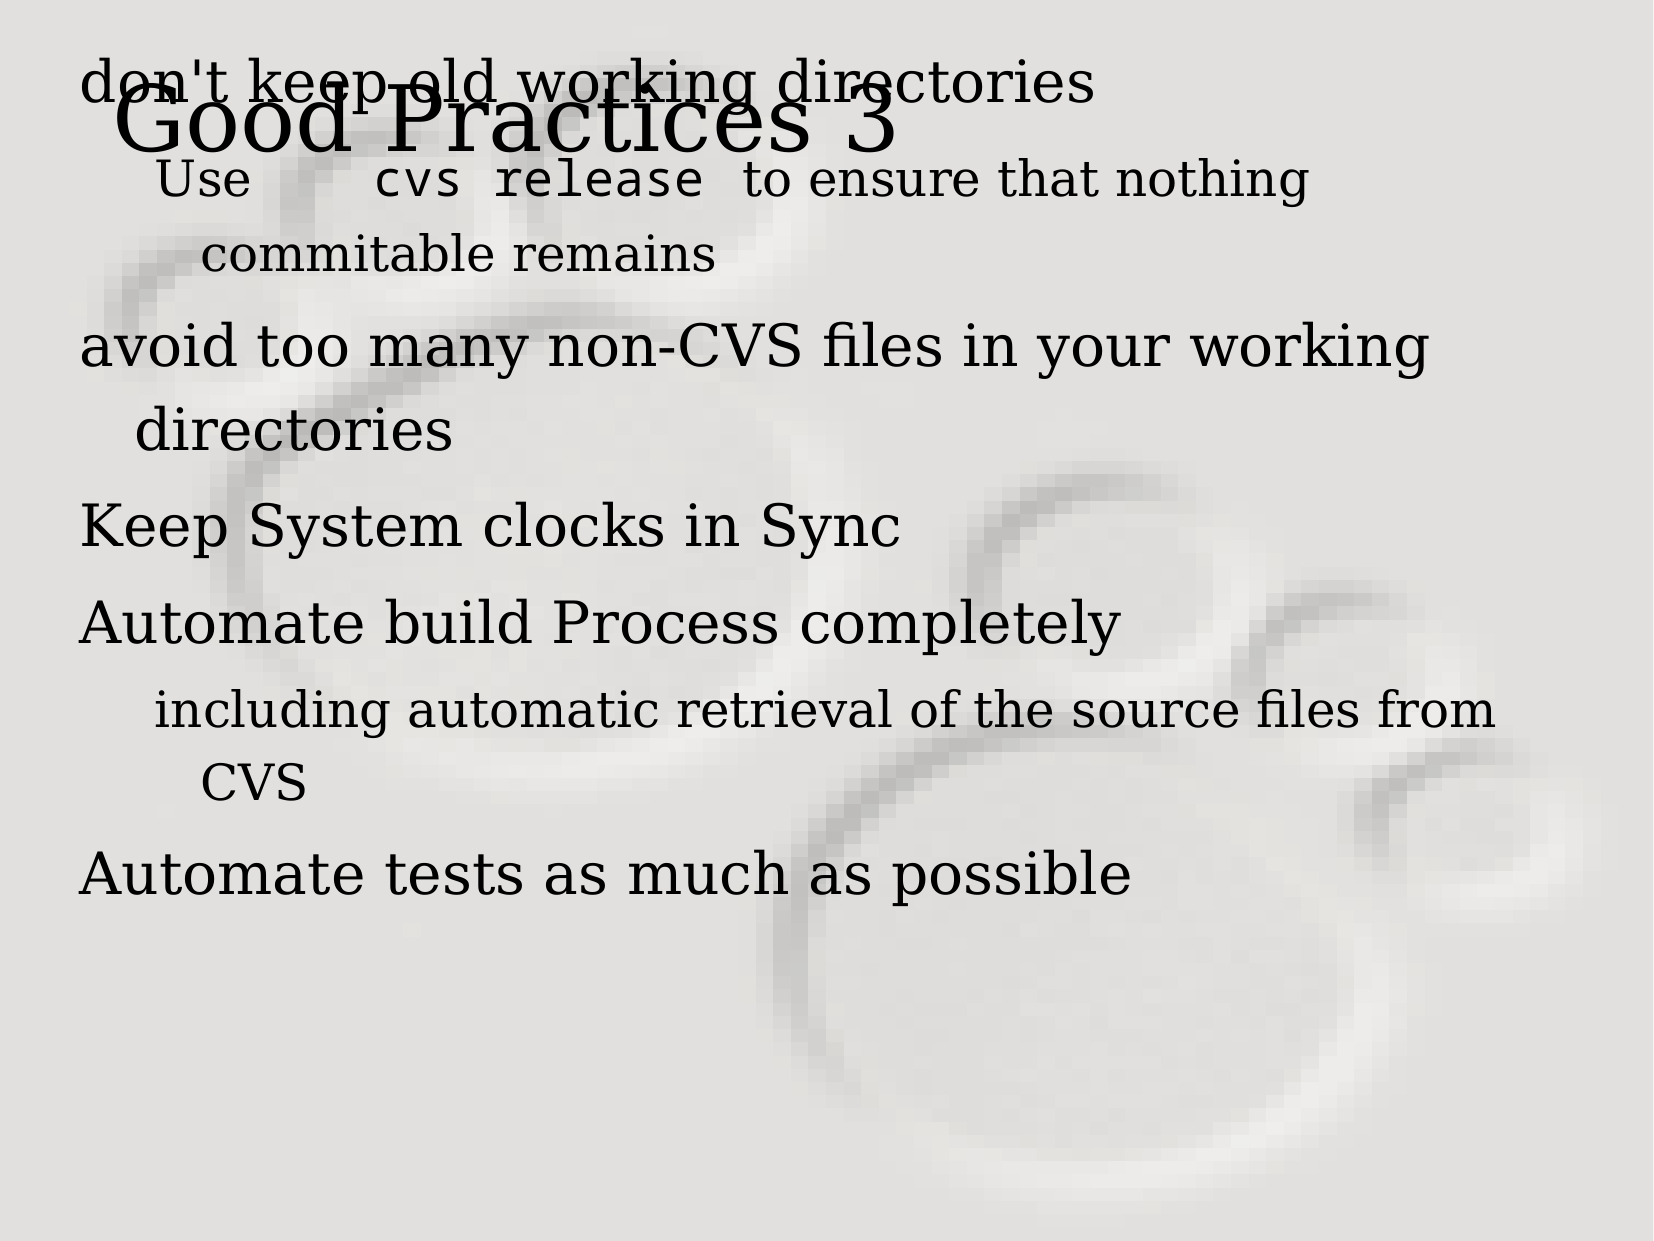

# Good Practices 3
don't keep old working directories
Use		cvs release	to ensure that nothing commitable remains
avoid too many non-CVS files in your working directories
Keep System clocks in Sync
Automate build Process completely
including automatic retrieval of the source files from CVS
Automate tests as much as possible